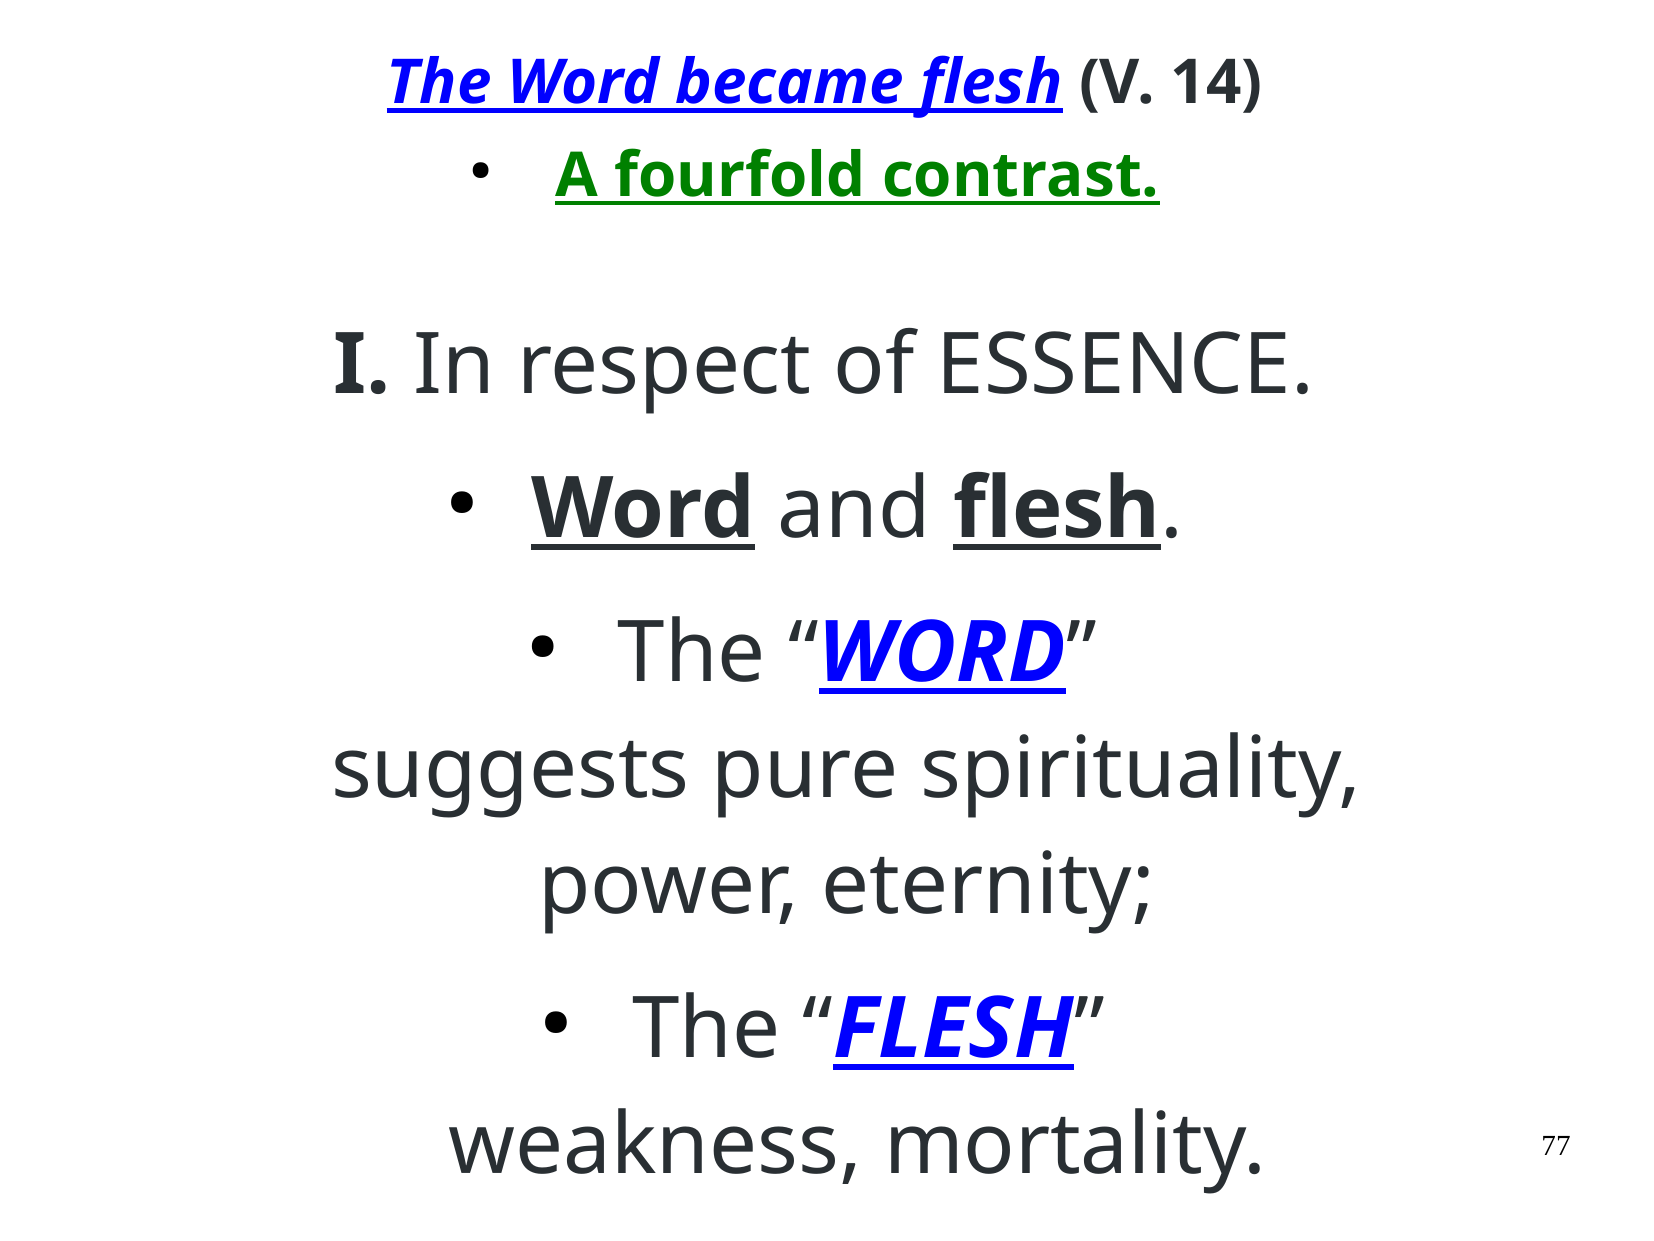

# The Word became flesh (V. 14)
A fourfold contrast.
I. In respect of ESSENCE.
Word and flesh.
The “WORD”
suggests pure spirituality,
power, eternity;
The “FLESH”
 weakness, mortality.
77